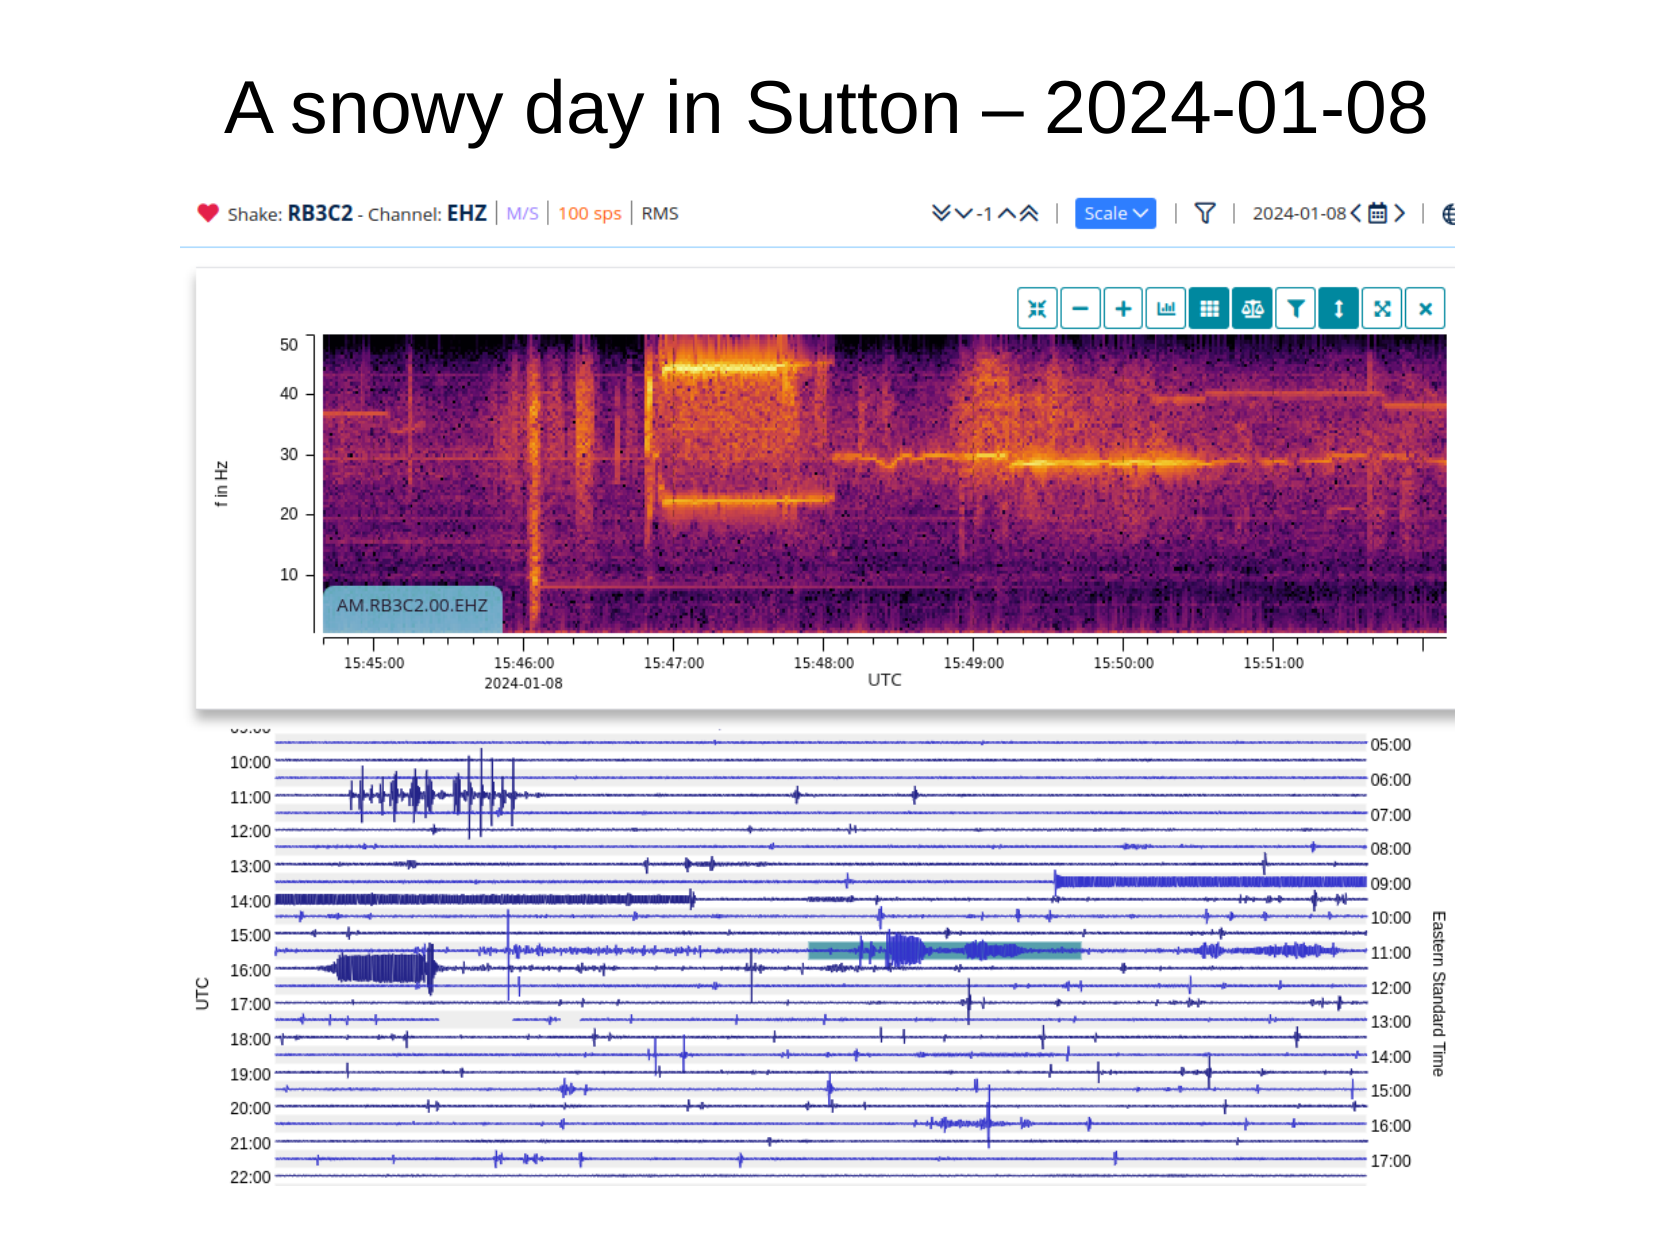

# A snowy day in Sutton – 2024-01-08